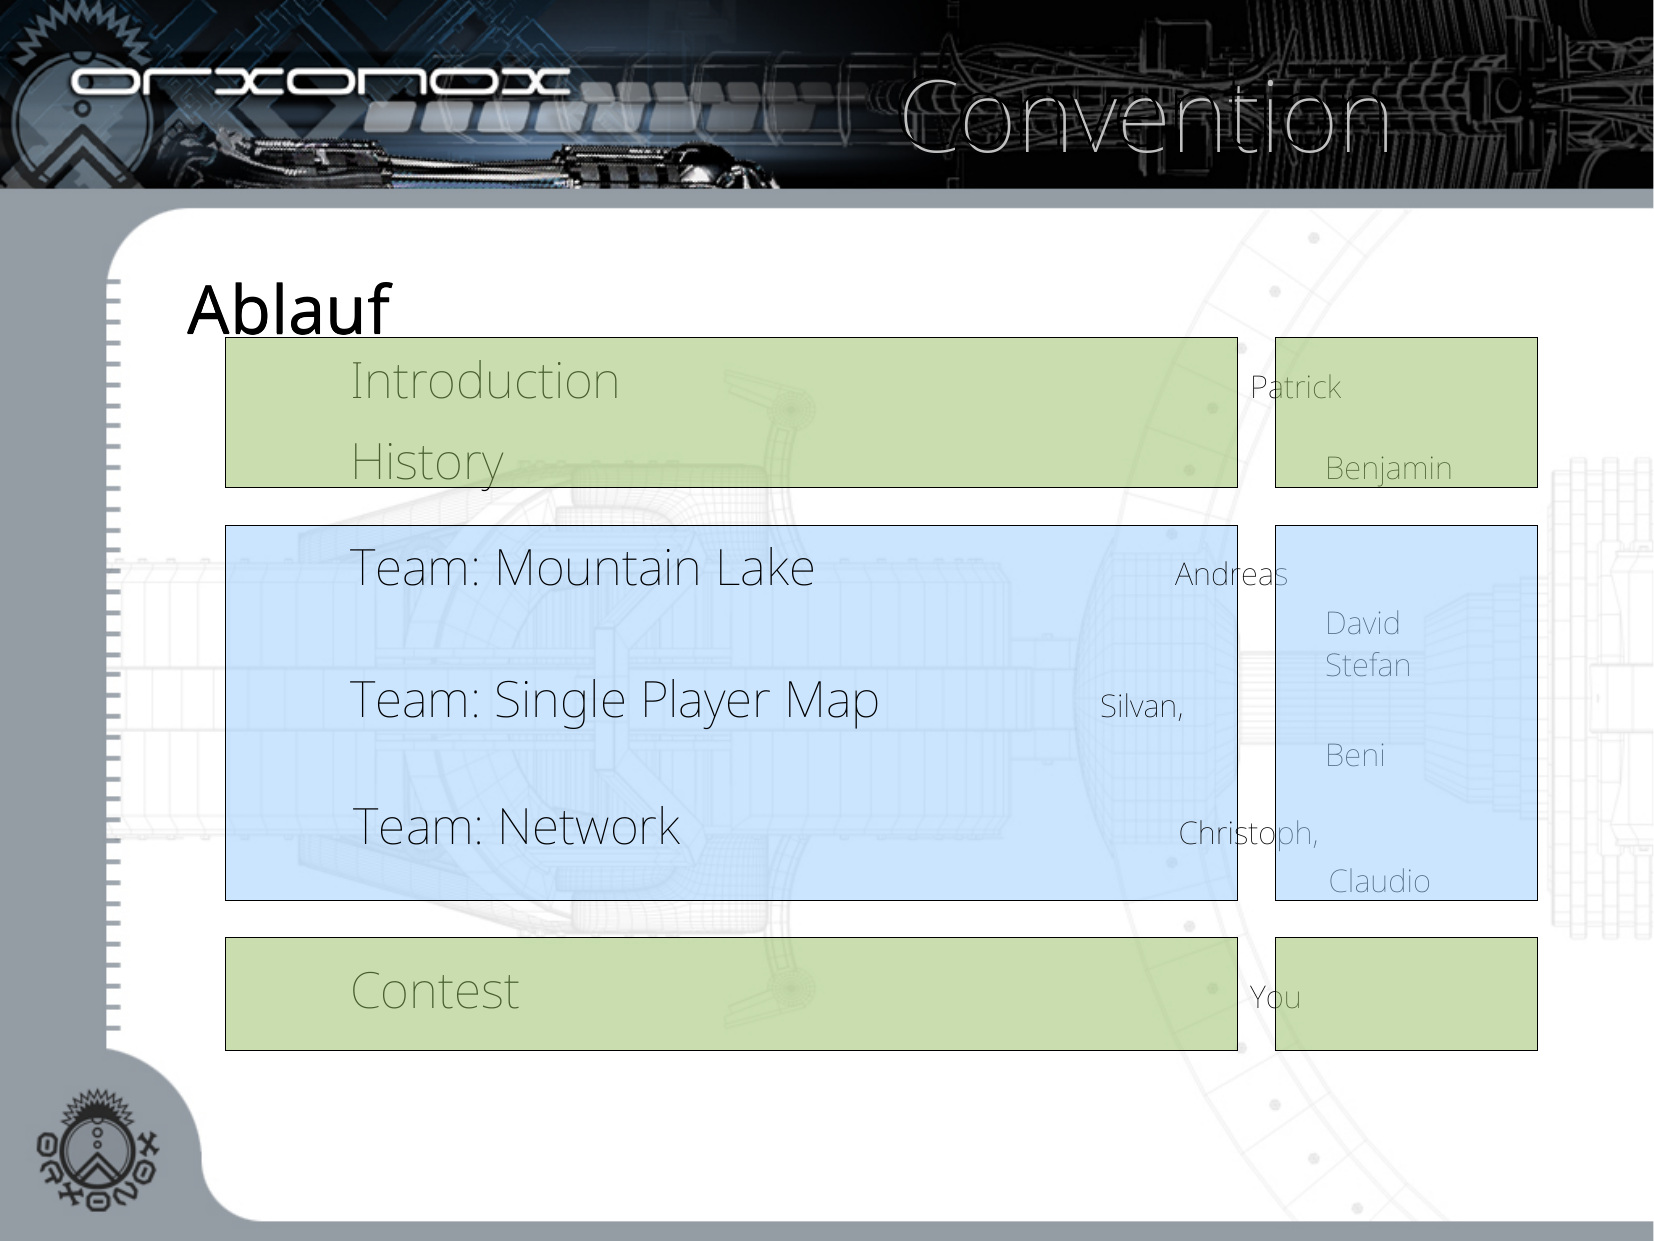

Convention
Ablauf
Introduction									Patrick
History											Benjamin
Team: Mountain Lake					Andreas
													David
													Stefan
Team: Single Player Map 		Silvan,
													Beni
Team: Network							Christoph,
													Claudio
Contest										You